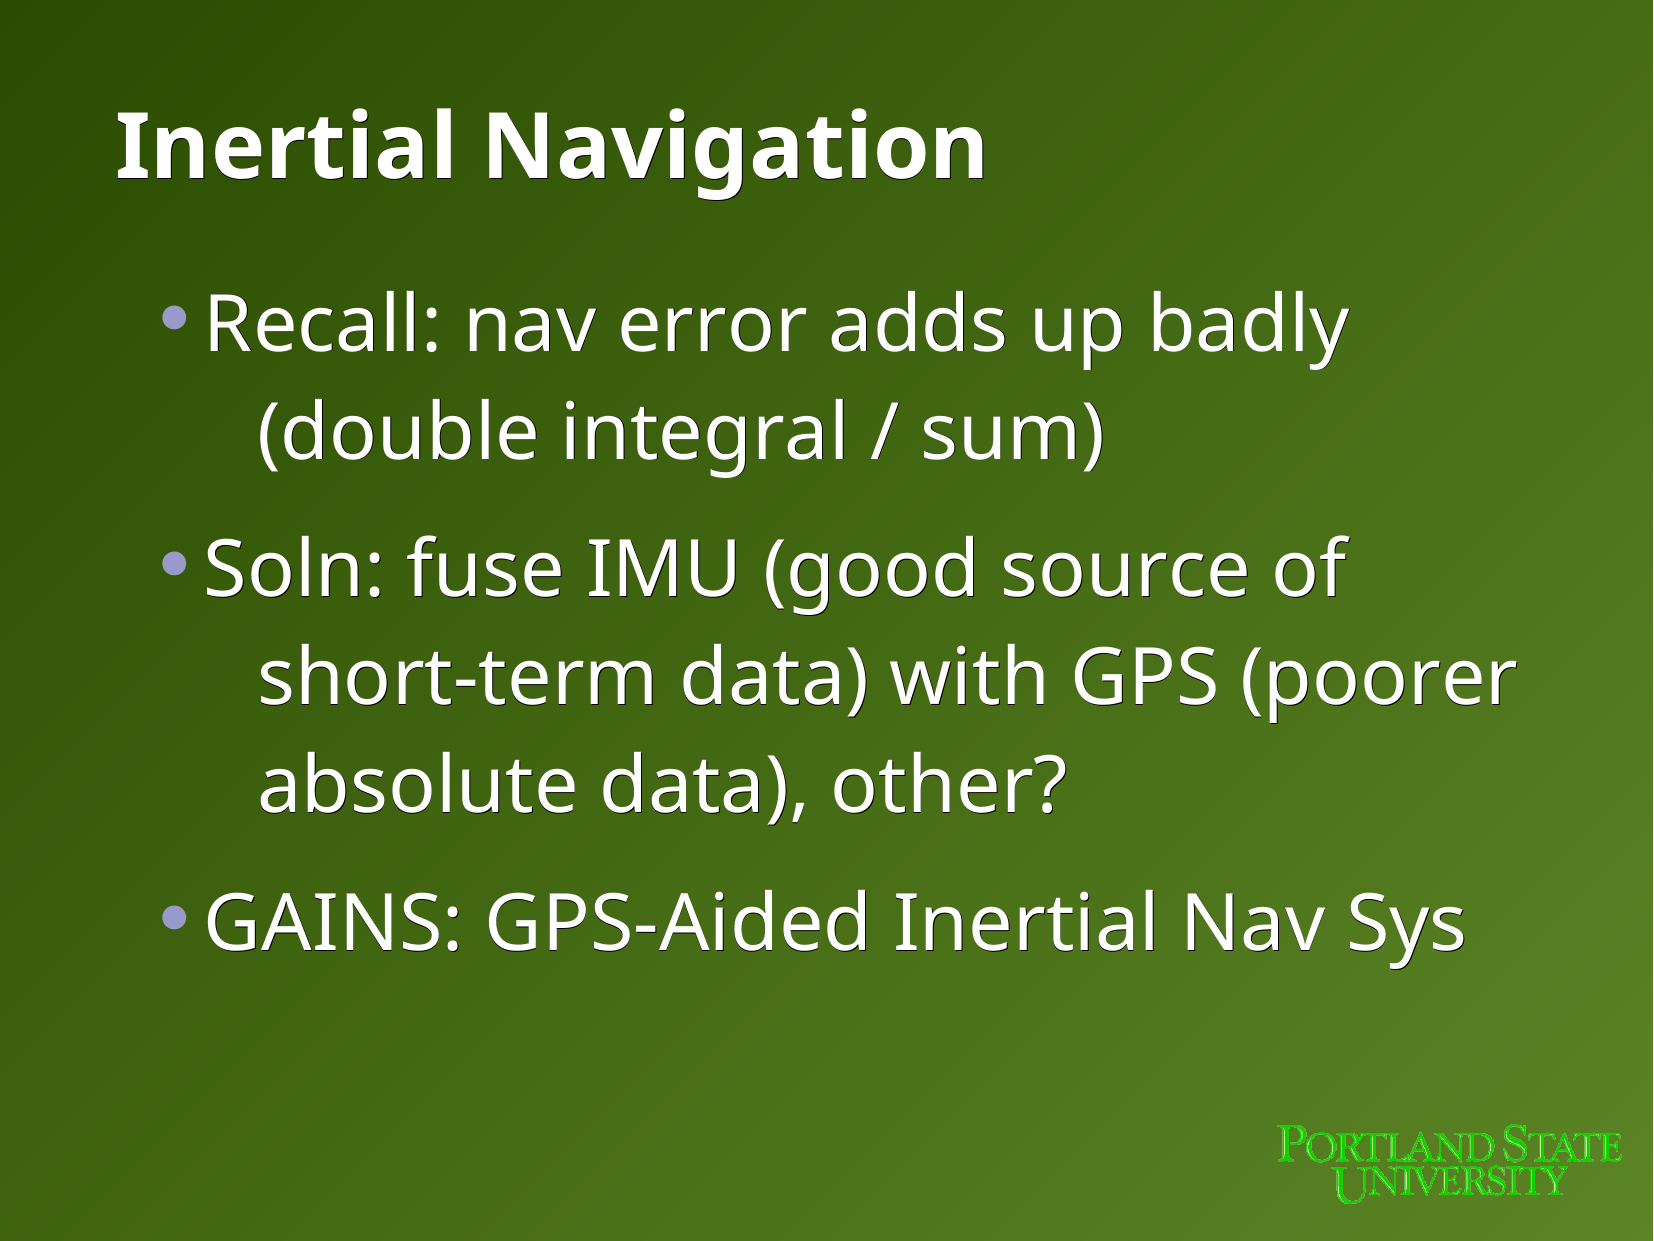

# Inertial Navigation
Recall: nav error adds up badly (double integral / sum)
Soln: fuse IMU (good source of short-term data) with GPS (poorer absolute data), other?
GAINS: GPS-Aided Inertial Nav Sys